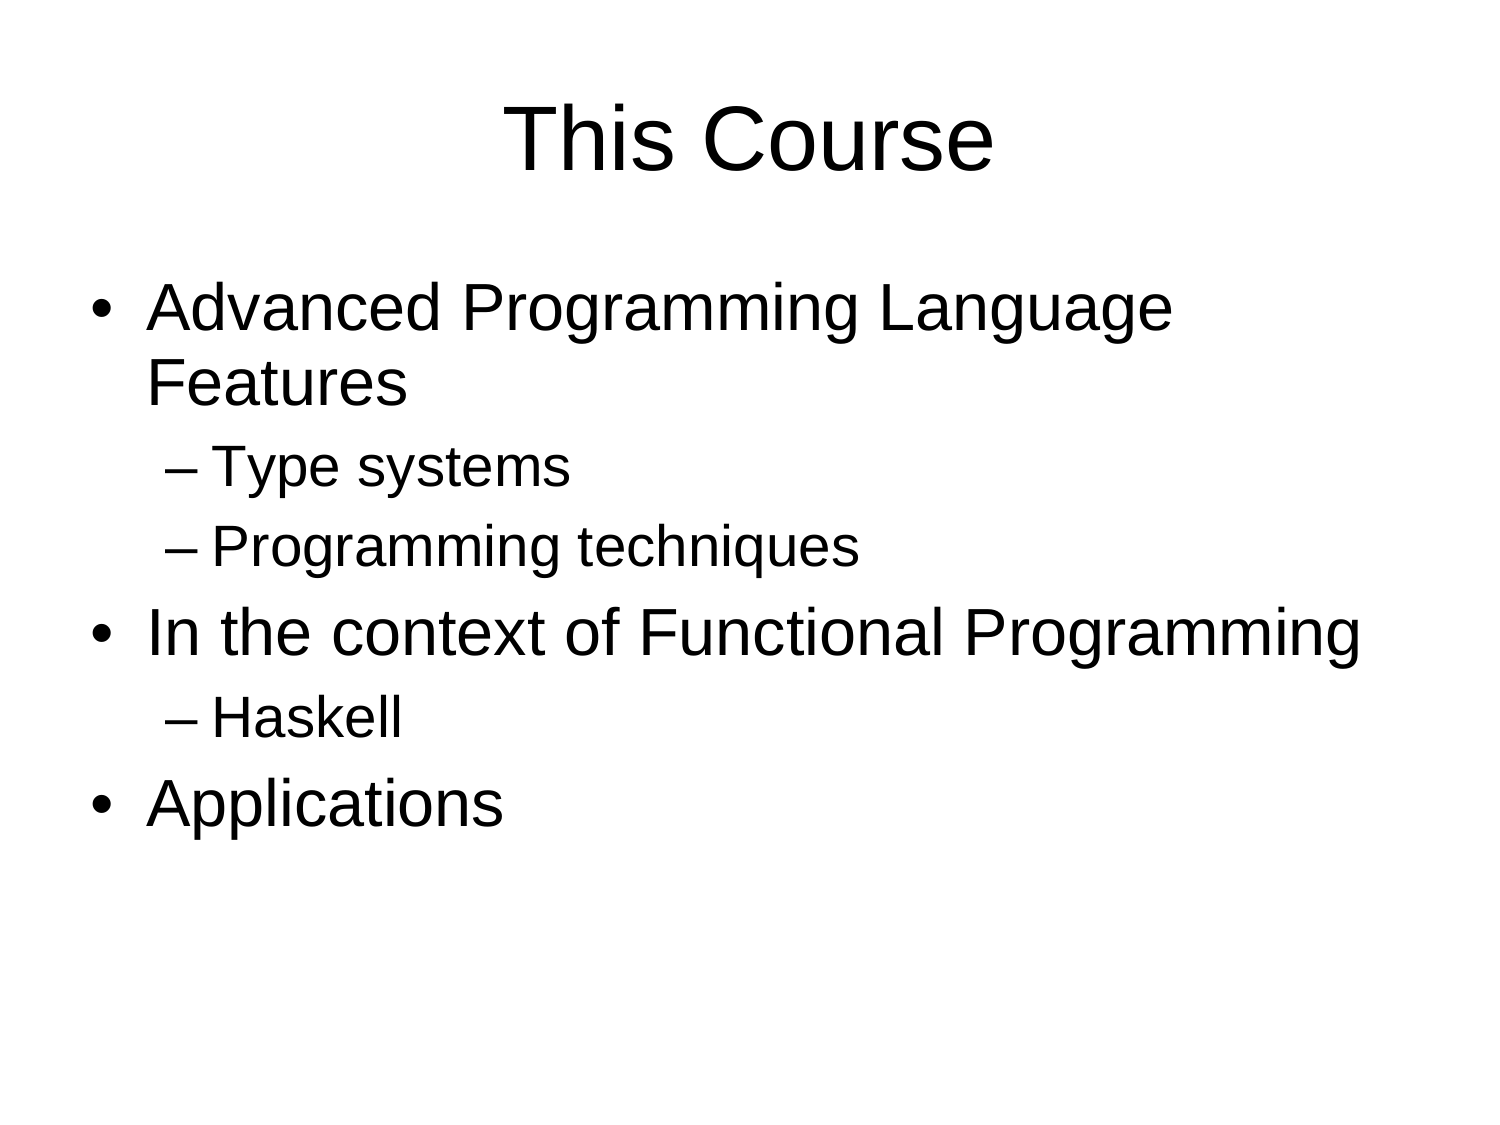

# This Course
Advanced Programming Language Features
Type systems
Programming techniques
In the context of Functional Programming
Haskell
Applications